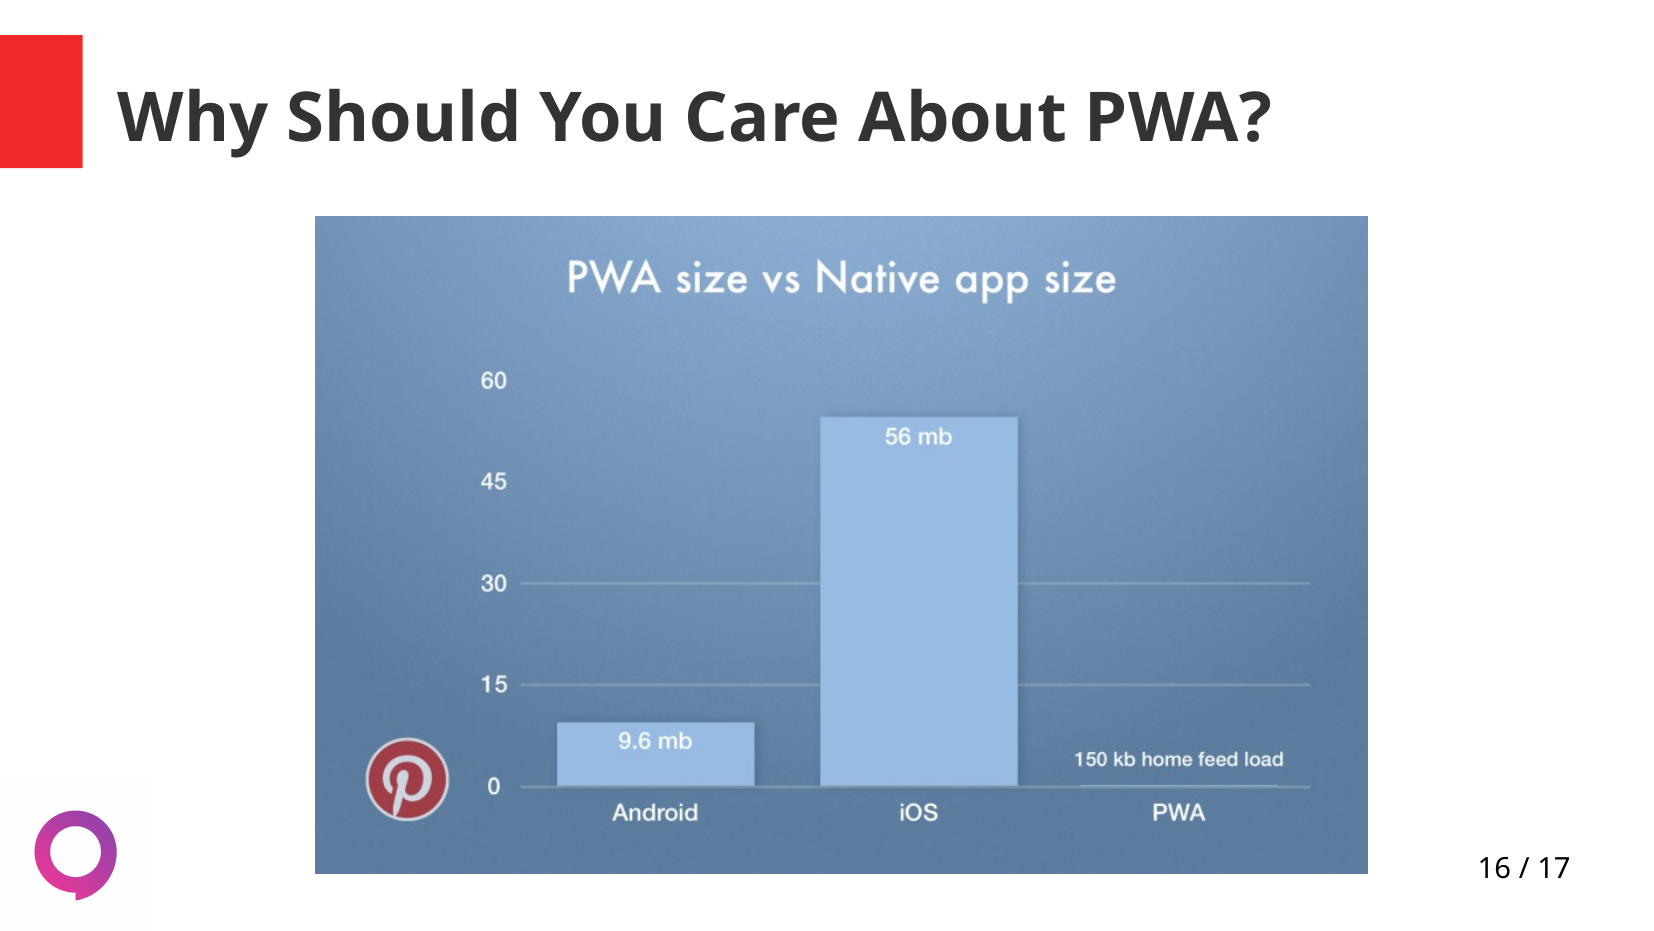

# Why Should You Care About PWA?
16